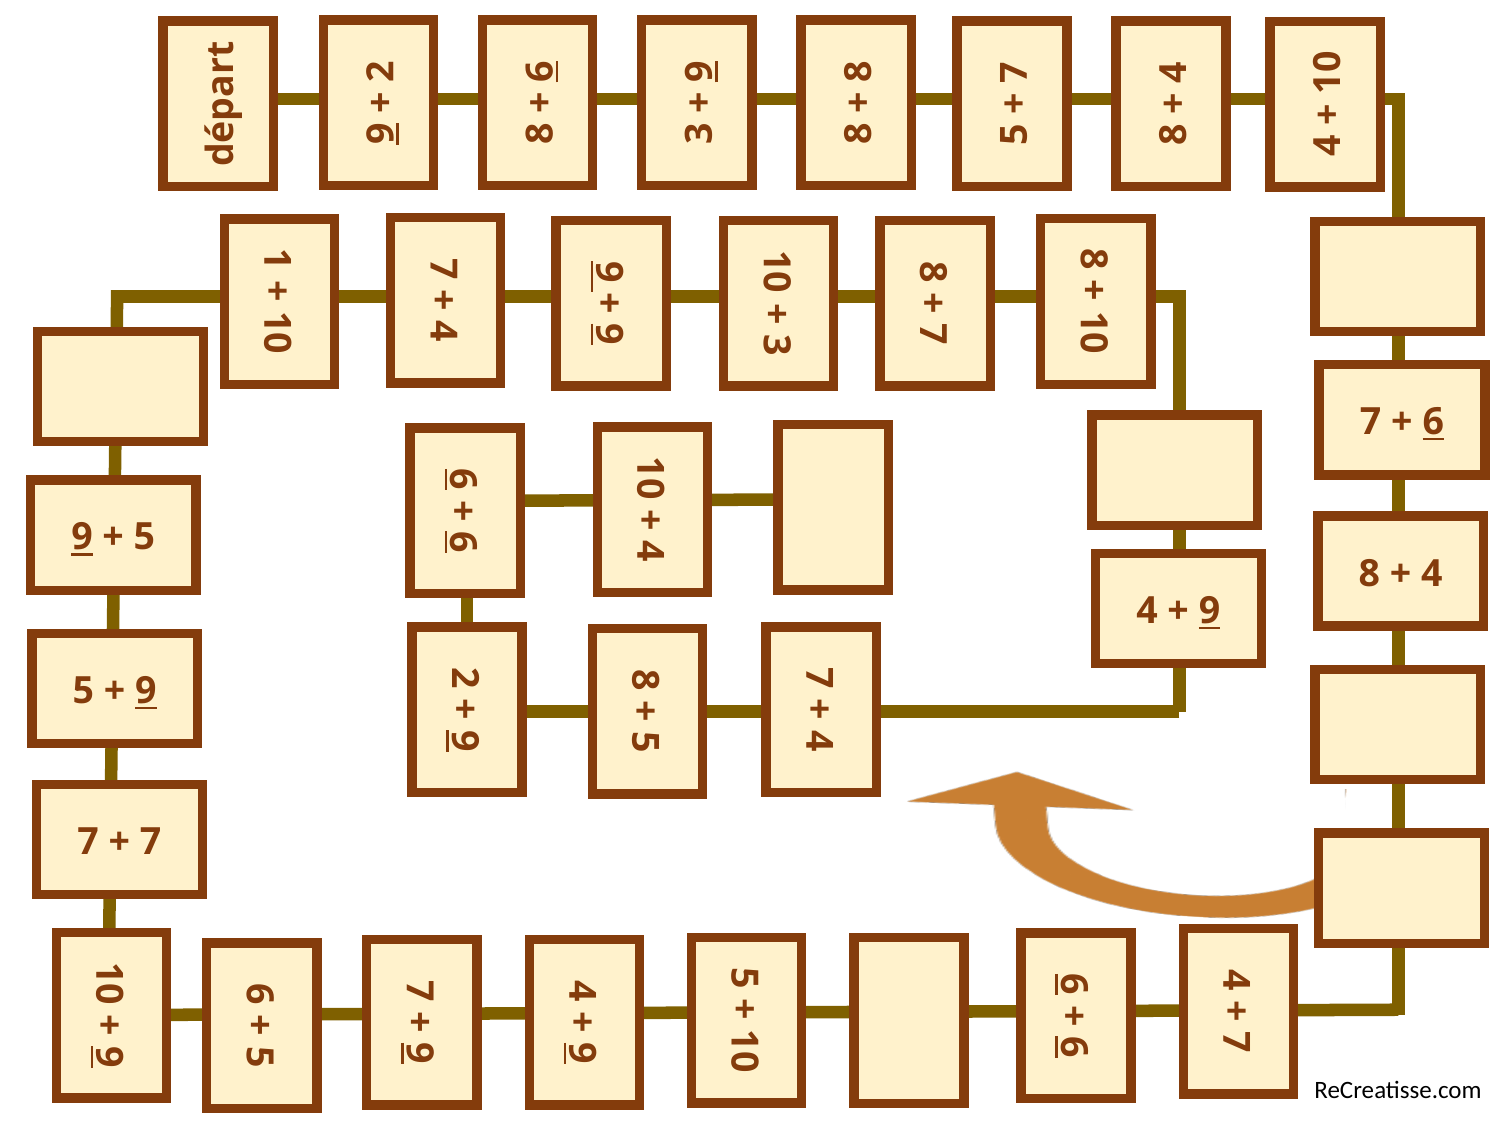

9 + 2
8 + 6
3 + 9
8 + 8
départ
5 + 7
8 + 4
4 + 10
7 + 4
8 + 10
1 + 10
8 + 7
9 + 9
10 + 3
7 + 6
10 + 4
6 + 6
9 + 5
8 + 4
4 + 9
5 + 9
2 + 9
7 + 4
8 + 5
7 + 7
4 + 7
10 + 9
6 + 6
5 + 10
7 + 9
4 + 9
6 + 5
ReCreatisse.com